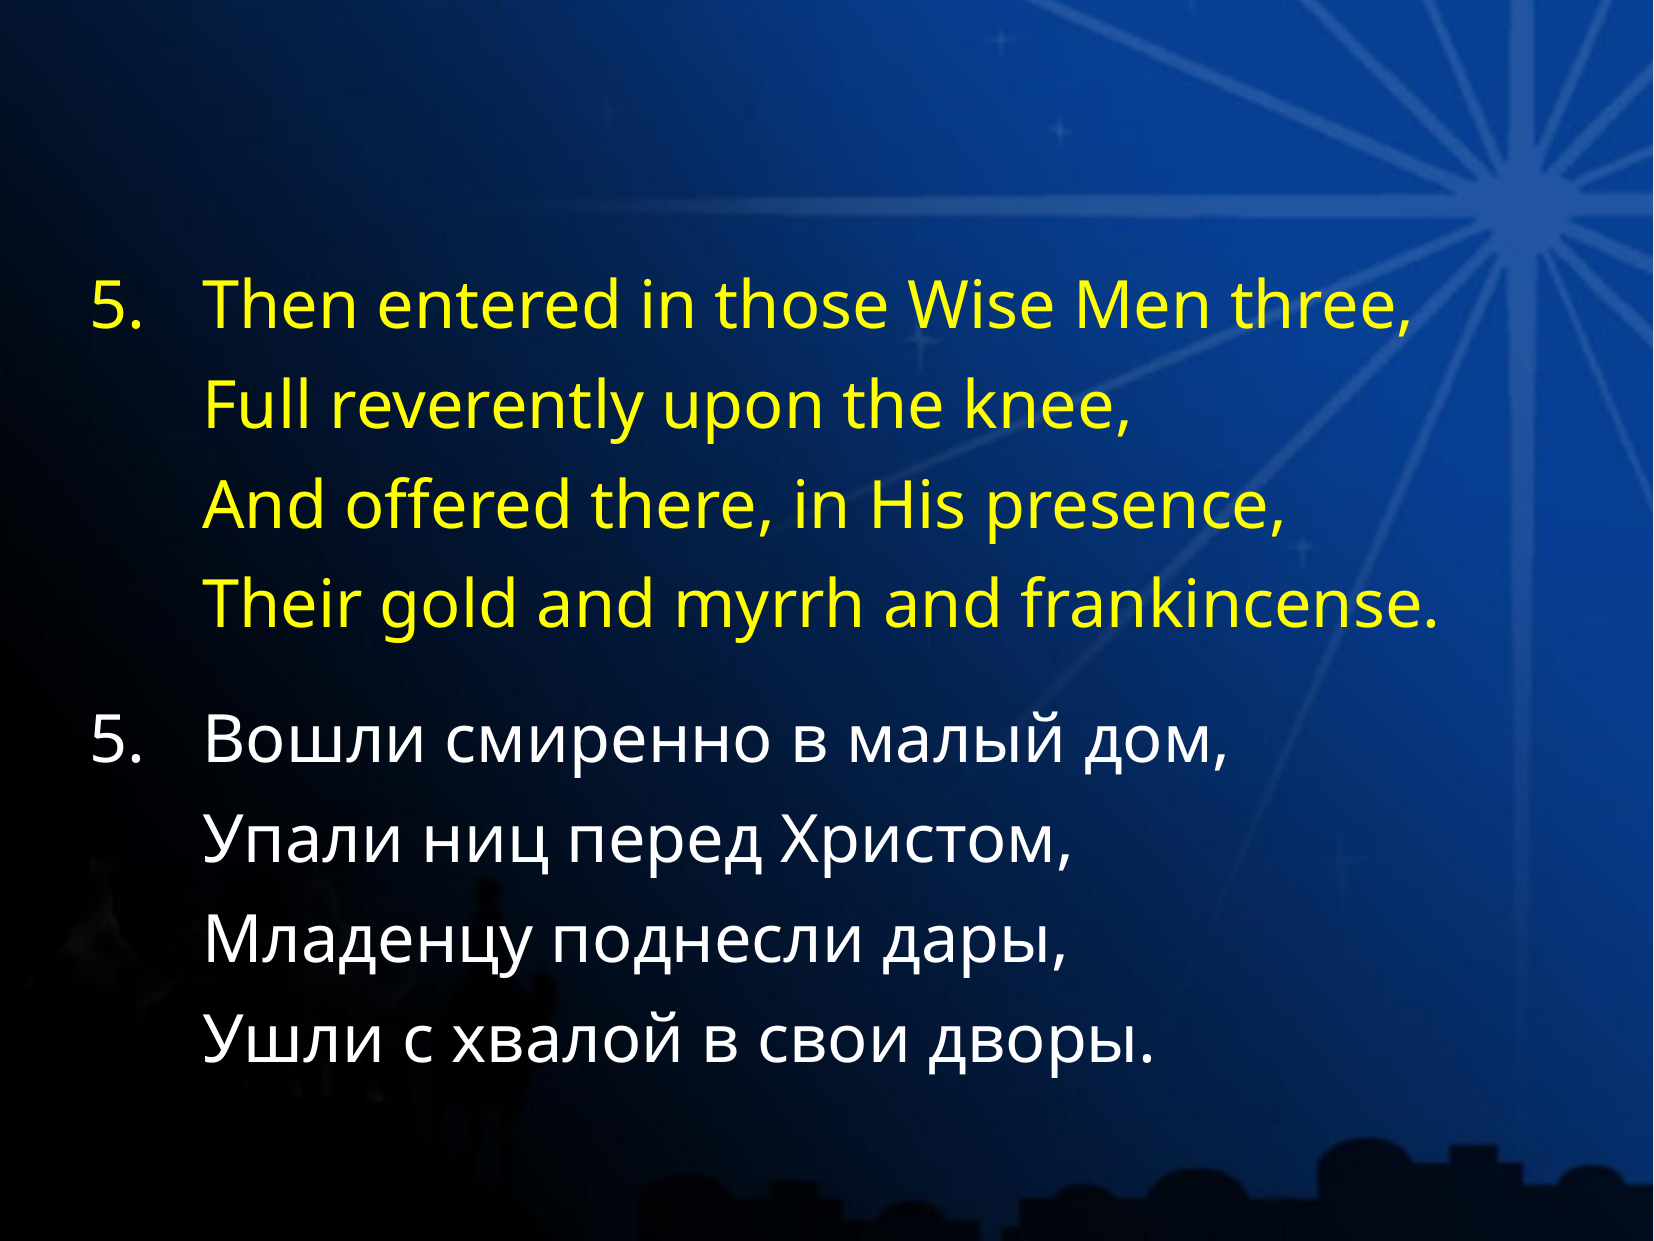

5.	Then entered in those Wise Men three,
	Full reverently upon the knee,
	And offered there, in His presence,
	Their gold and myrrh and frankincense.
5.	Вошли смиренно в малый дом,
	Упали ниц перед Христом,
	Младенцу поднесли дары,
	Ушли с хвалой в свои дворы.